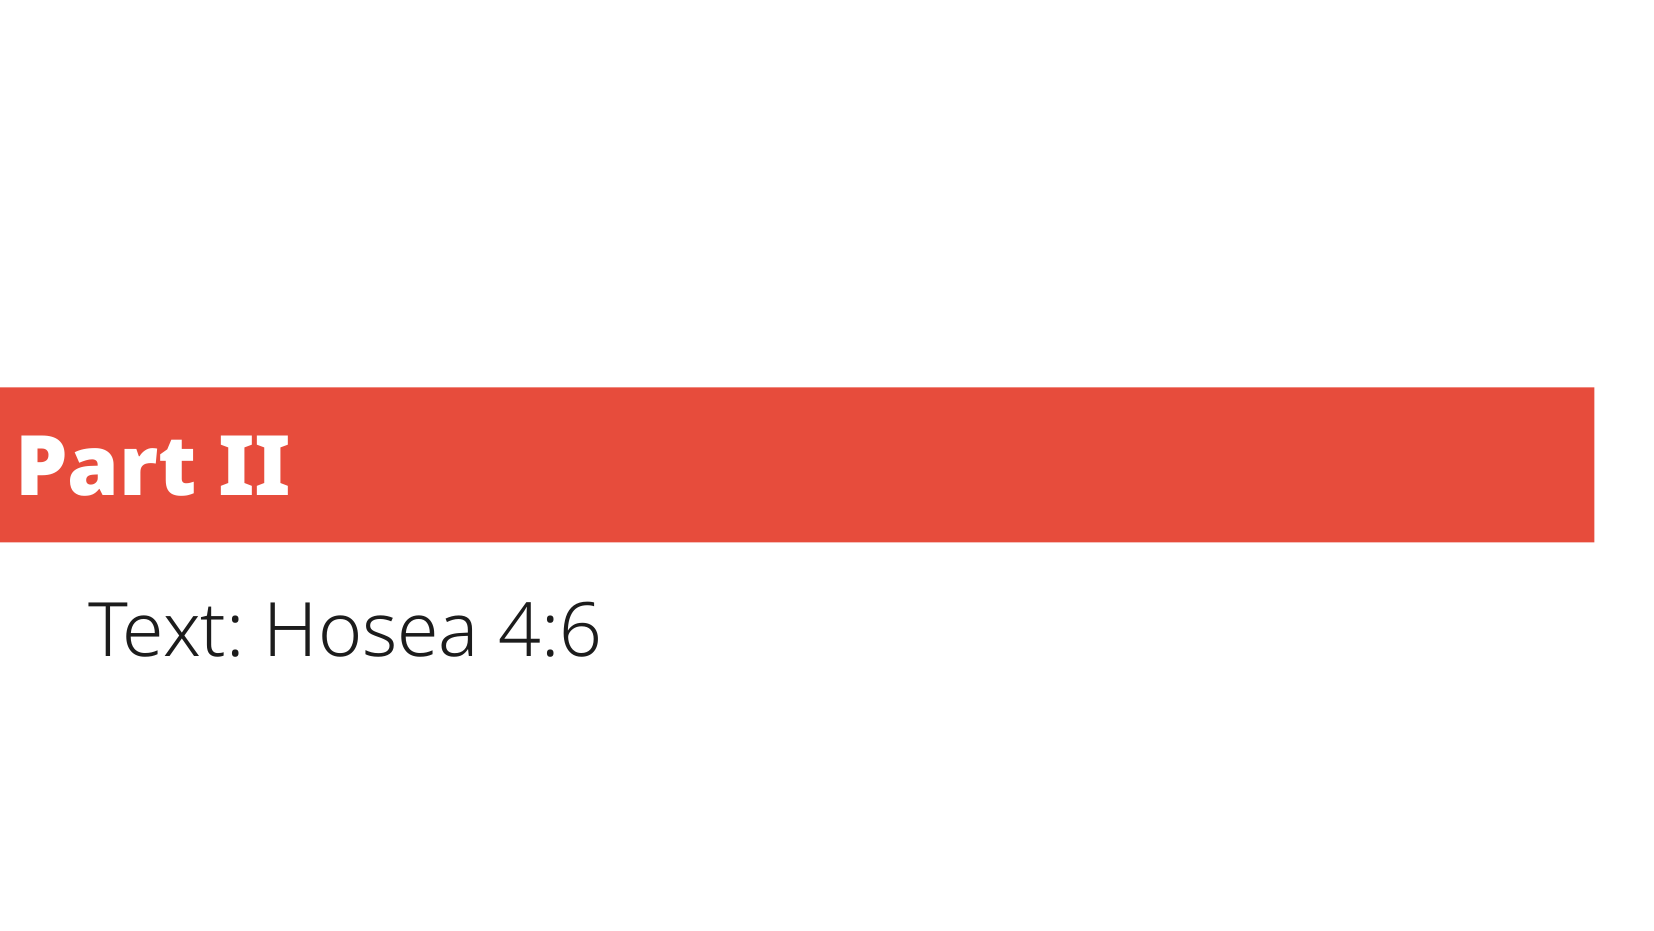

# HINDRANCES TO CHURCH GROWTH-Part II
Text: Hosea 4:6